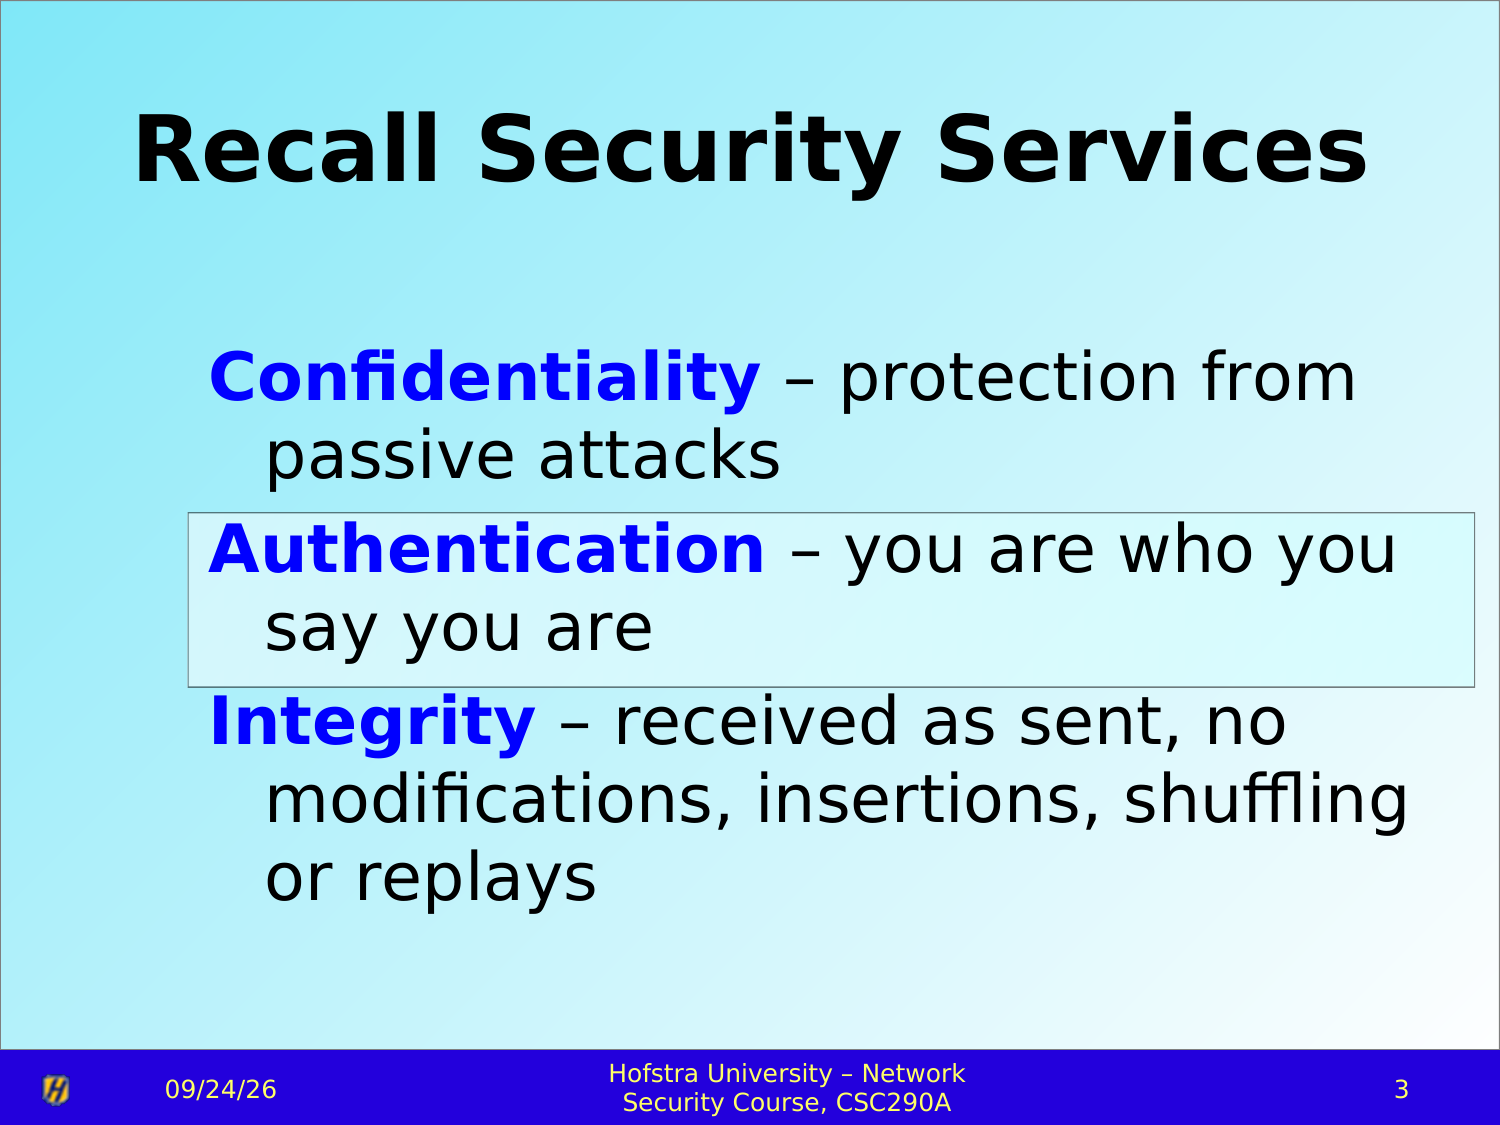

# Recall Security Services
Confidentiality – protection from passive attacks
Authentication – you are who you say you are
Integrity – received as sent, no modifications, insertions, shuffling or replays
3